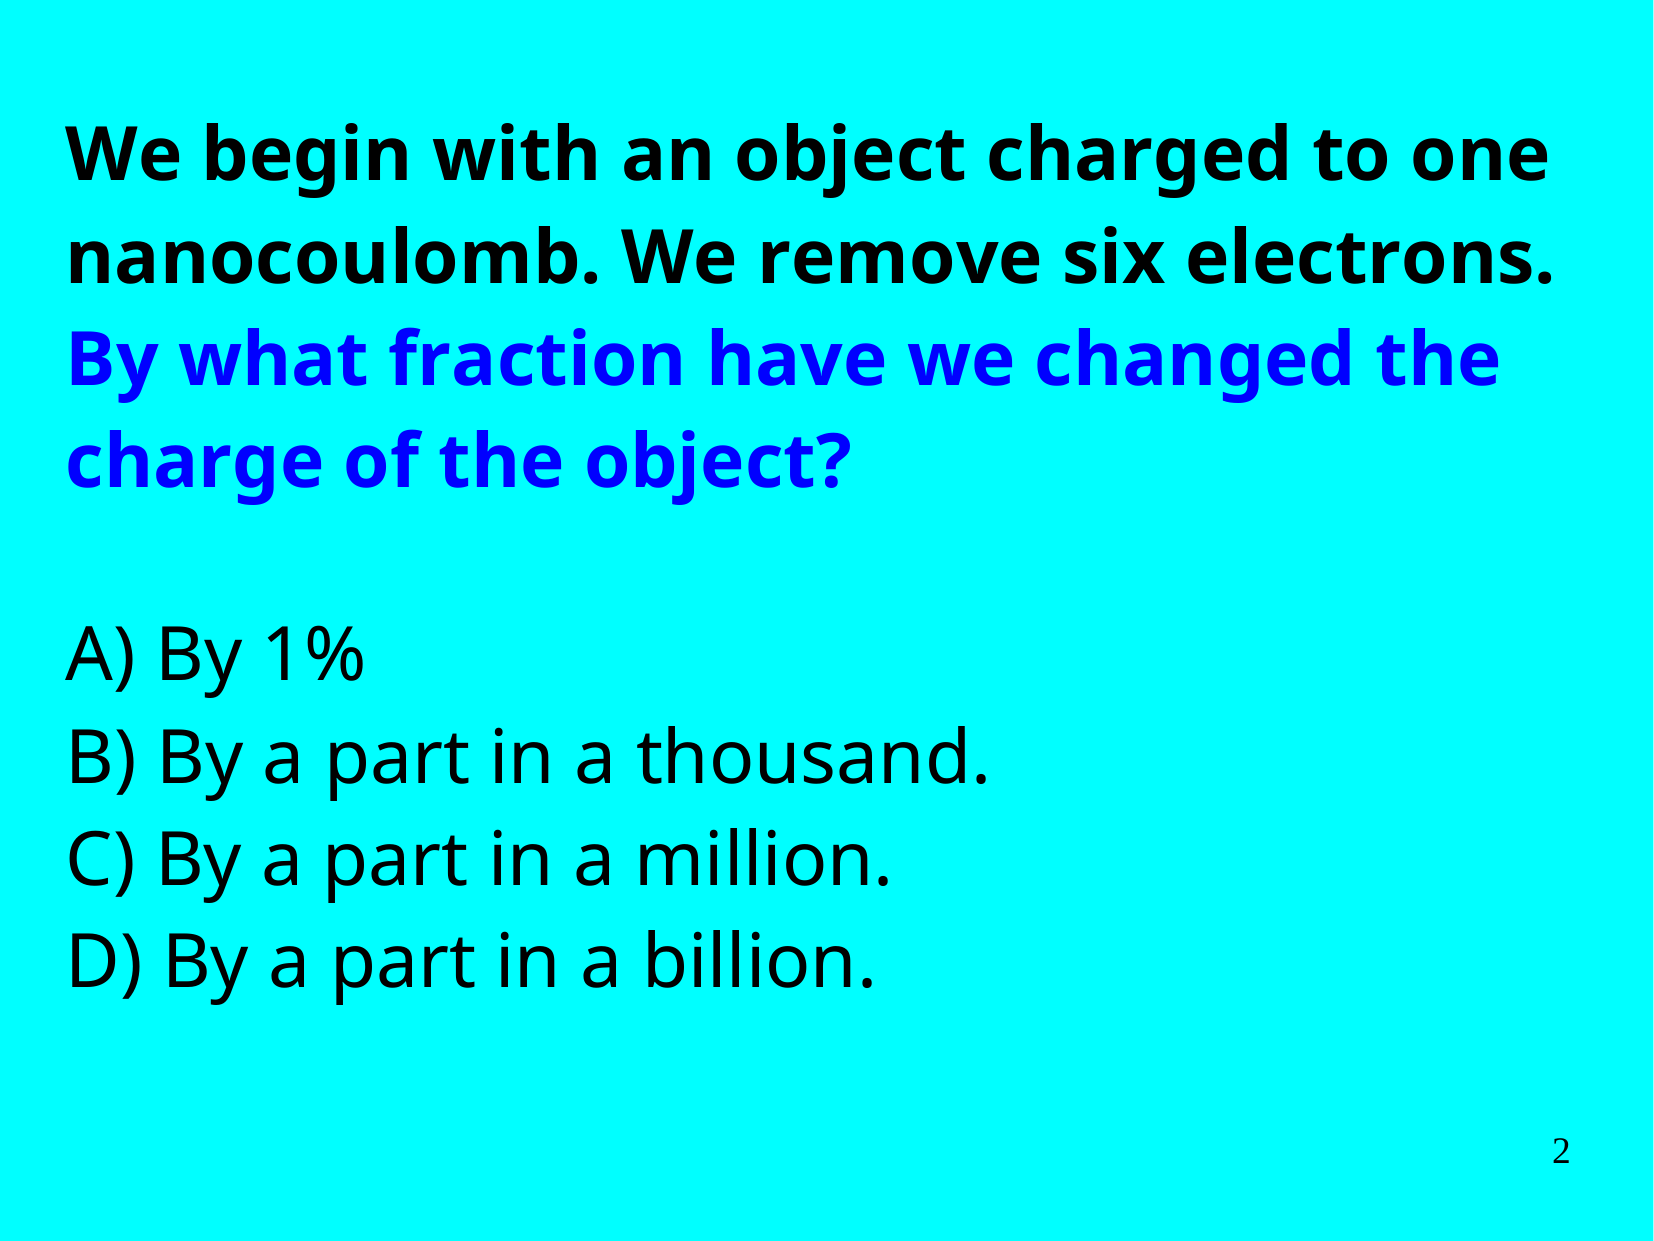

We begin with an object charged to one nanocoulomb. We remove six electrons.
By what fraction have we changed the charge of the object?
A) By 1%
B) By a part in a thousand.
C) By a part in a million.
D) By a part in a billion.
2